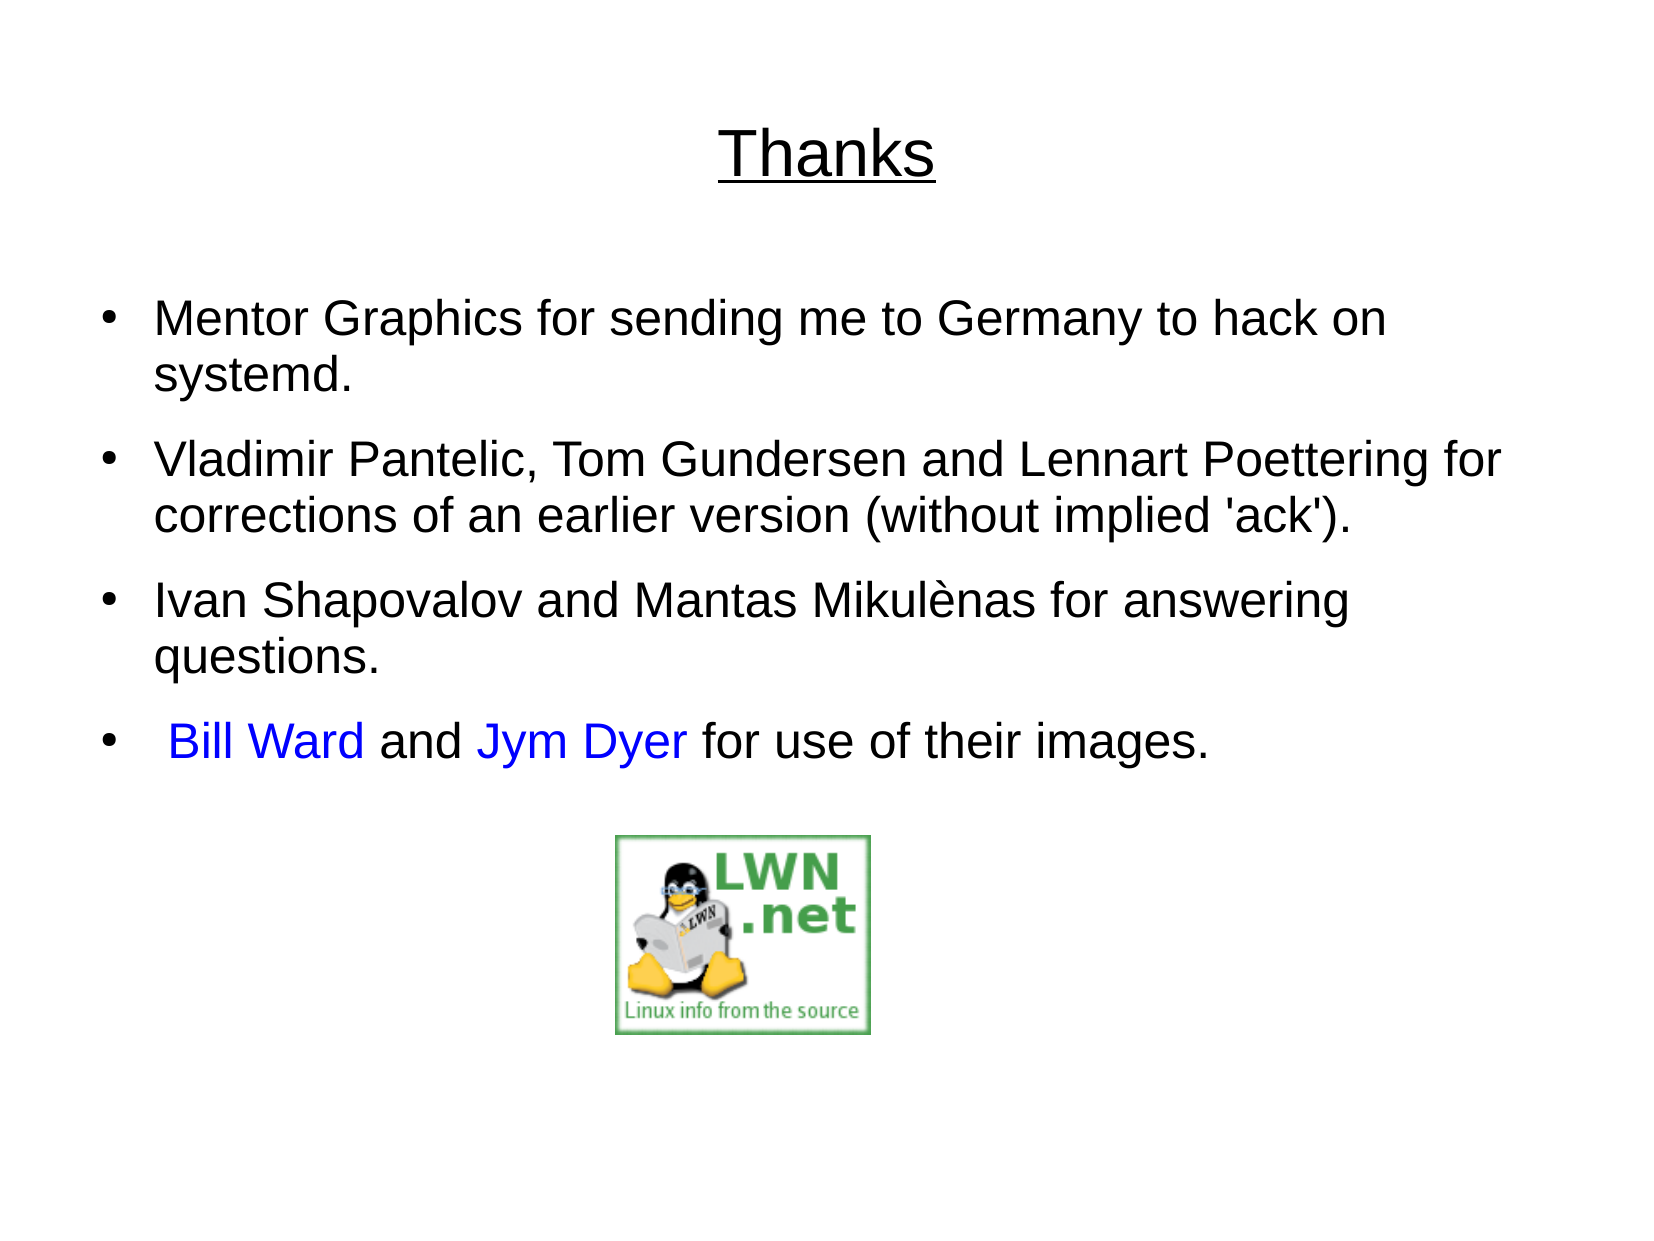

# Thanks
Mentor Graphics for sending me to Germany to hack on systemd.
Vladimir Pantelic, Tom Gundersen and Lennart Poettering for corrections of an earlier version (without implied 'ack').
Ivan Shapovalov and Mantas Mikulènas for answering questions.
 Bill Ward and Jym Dyer for use of their images.